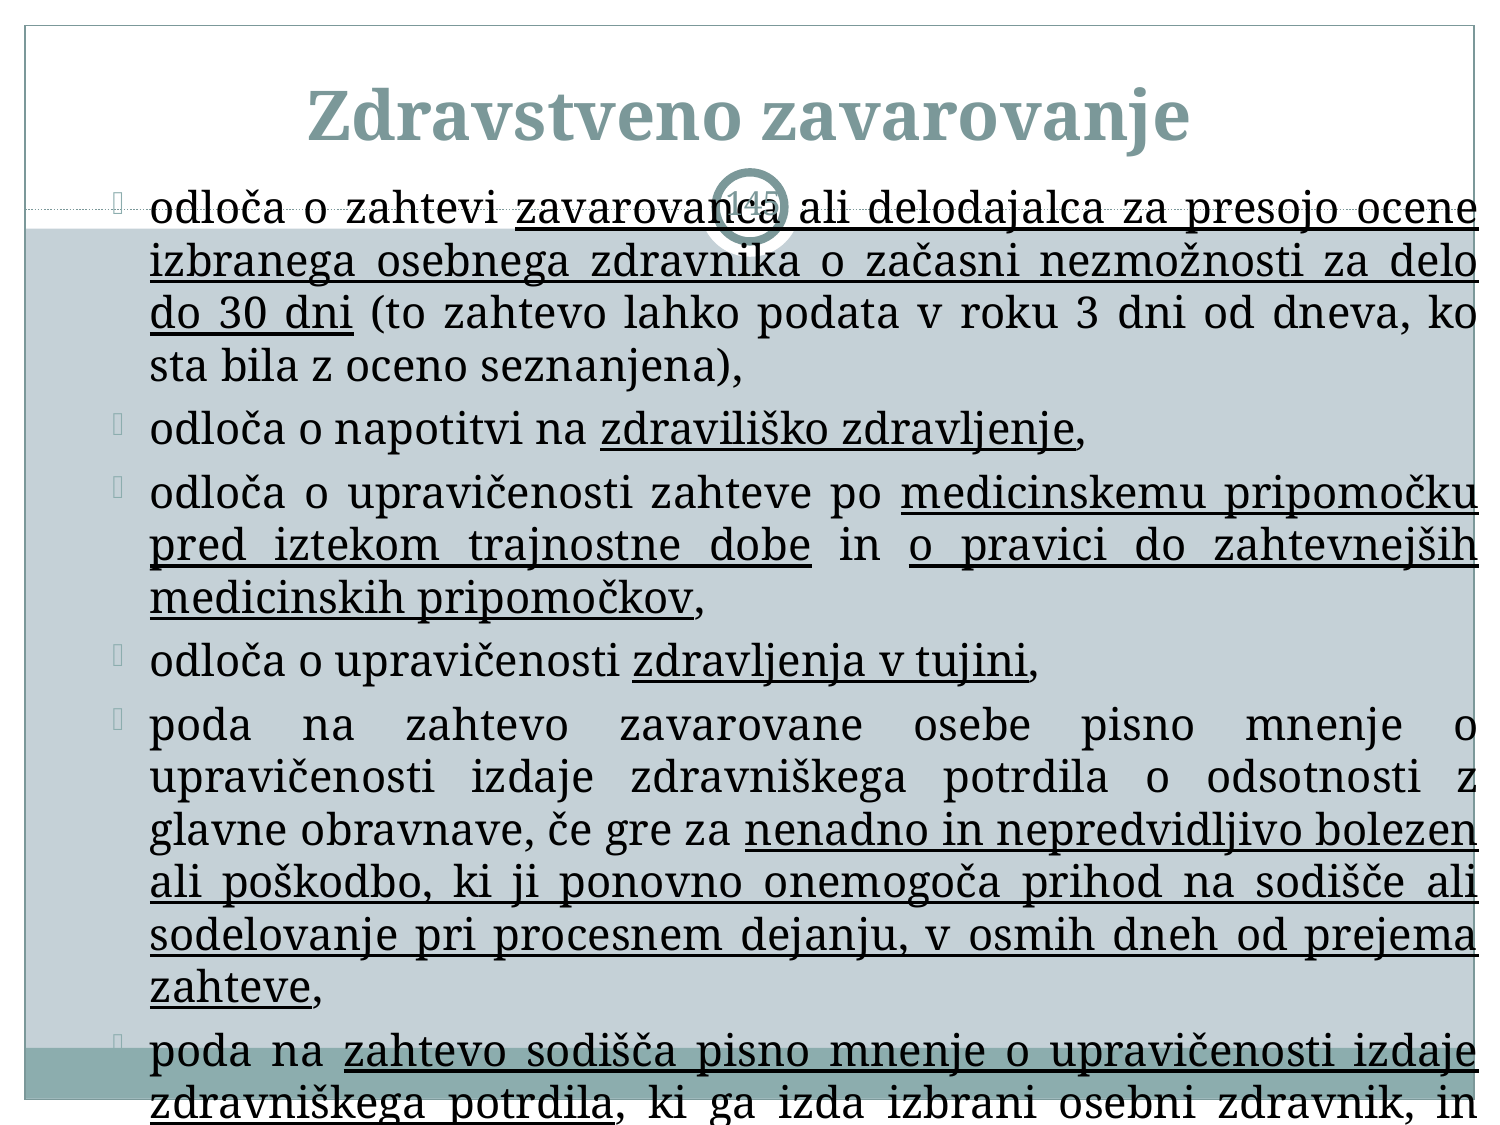

# Zdravstveno zavarovanje
odloča o zahtevi zavarovanca ali delodajalca za presojo ocene izbranega osebnega zdravnika o začasni nezmožnosti za delo do 30 dni (to zahtevo lahko podata v roku 3 dni od dneva, ko sta bila z oceno seznanjena),
odloča o napotitvi na zdraviliško zdravljenje,
odloča o upravičenosti zahteve po medicinskemu pripomočku pred iztekom trajnostne dobe in o pravici do zahtevnejših medicinskih pripomočkov,
odloča o upravičenosti zdravljenja v tujini,
poda na zahtevo zavarovane osebe pisno mnenje o upravičenosti izdaje zdravniškega potrdila o odsotnosti z glavne obravnave, če gre za nenadno in nepredvidljivo bolezen ali poškodbo, ki ji ponovno onemogoča prihod na sodišče ali sodelovanje pri procesnem dejanju, v osmih dneh od prejema zahteve,
poda na zahtevo sodišča pisno mnenje o upravičenosti izdaje zdravniškega potrdila, ki ga izda izbrani osebni zdravnik, in sicer v osmih dneh od prejema zahteve sodišča.